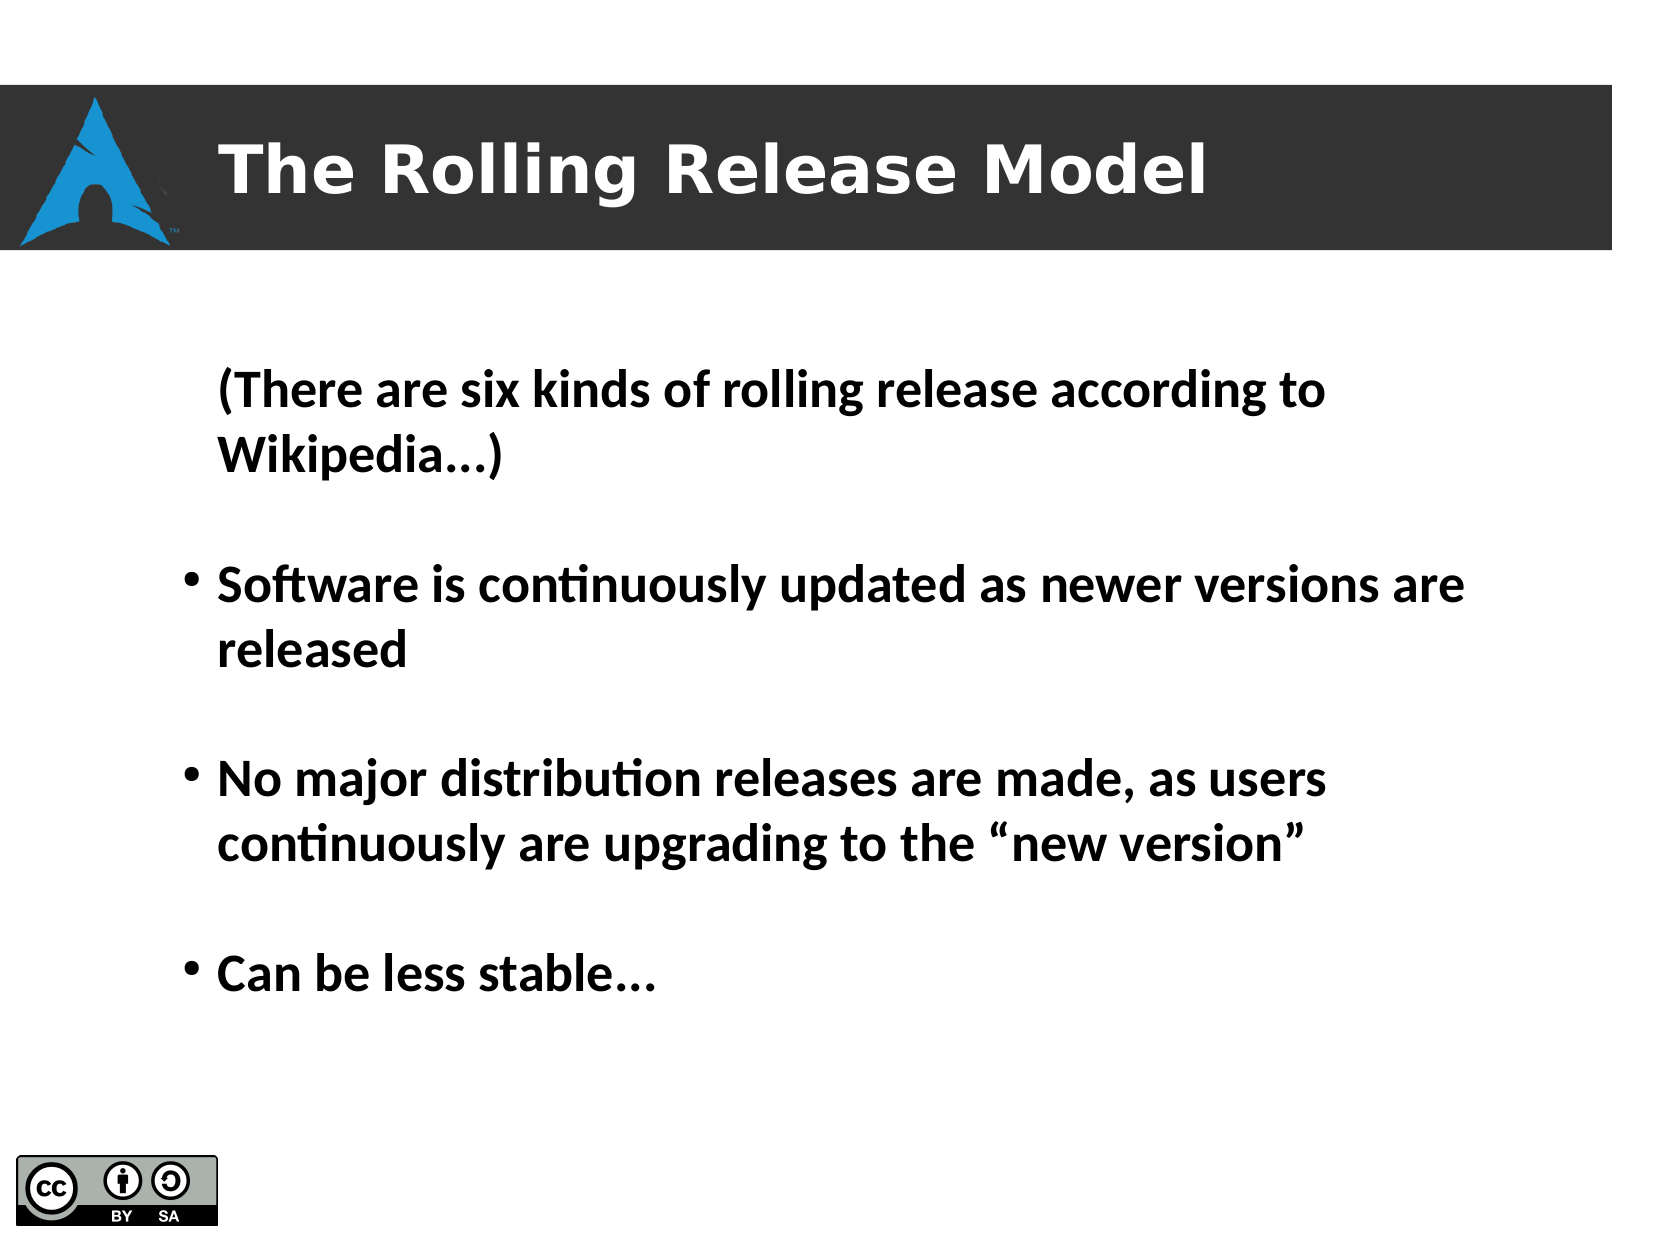

The Rolling Release Model
#
(There are six kinds of rolling release according to Wikipedia...)
Software is continuously updated as newer versions are released
No major distribution releases are made, as users continuously are upgrading to the “new version”
Can be less stable...